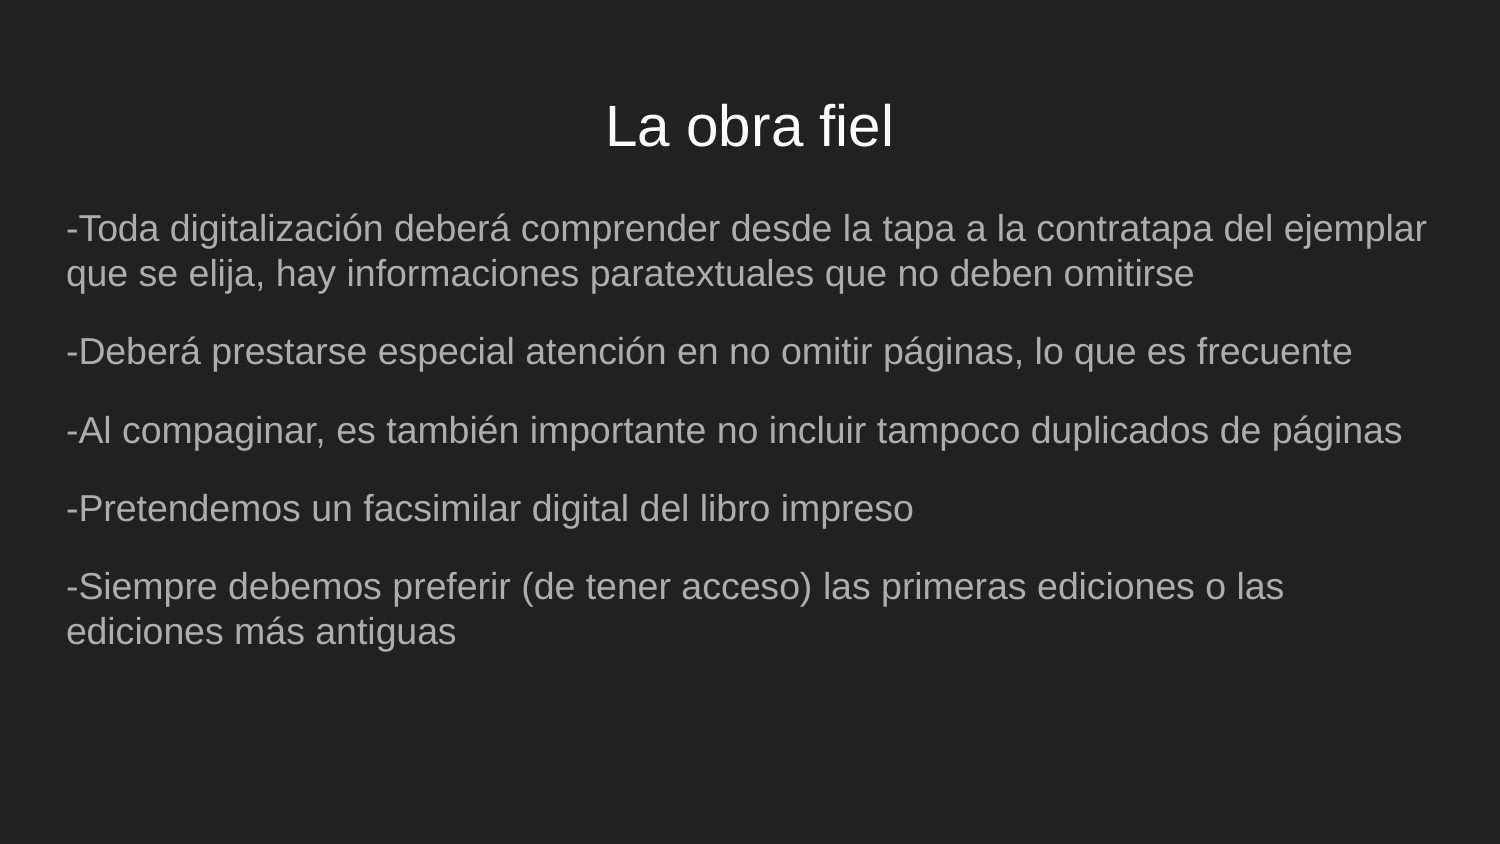

# La obra fiel
-Toda digitalización deberá comprender desde la tapa a la contratapa del ejemplar que se elija, hay informaciones paratextuales que no deben omitirse
-Deberá prestarse especial atención en no omitir páginas, lo que es frecuente
-Al compaginar, es también importante no incluir tampoco duplicados de páginas
-Pretendemos un facsimilar digital del libro impreso
-Siempre debemos preferir (de tener acceso) las primeras ediciones o las ediciones más antiguas